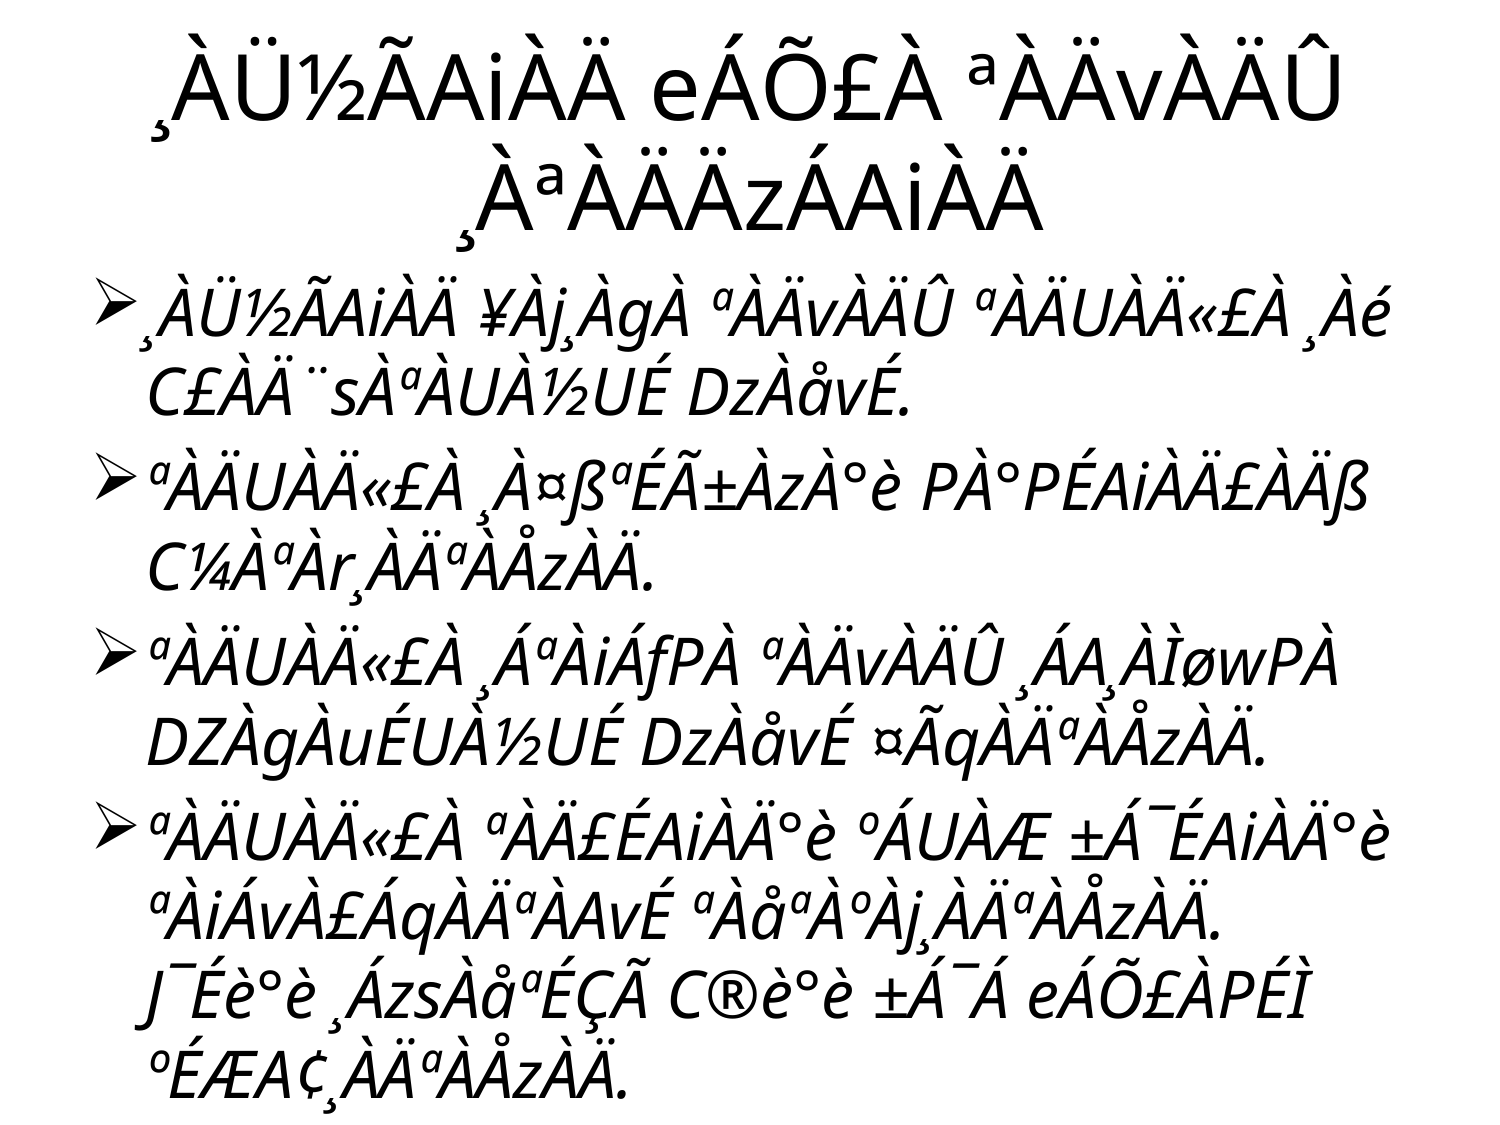

# ¸ÀÜ½ÃAiÀÄ eÁÕ£À ªÀÄvÀÄÛ ¸ÀªÀÄÄzÁAiÀÄ
¸ÀÜ½ÃAiÀÄ ¥Àj¸ÀgÀ ªÀÄvÀÄÛ ªÀÄUÀÄ«£À ¸Àé C£ÀÄ¨sÀªÀUÀ½UÉ DzÀåvÉ.
ªÀÄUÀÄ«£À ¸À¤ßªÉÃ±ÀzÀ°è PÀ°PÉAiÀÄ£ÀÄß C¼ÀªÀr¸ÀÄªÀÅzÀÄ.
ªÀÄUÀÄ«£À ¸ÁªÀiÁfPÀ ªÀÄvÀÄÛ ¸ÁA¸ÀÌøwPÀ DZÀgÀuÉUÀ½UÉ DzÀåvÉ ¤ÃqÀÄªÀÅzÀÄ.
ªÀÄUÀÄ«£À ªÀÄ£ÉAiÀÄ°è ºÁUÀÆ ±Á¯ÉAiÀÄ°è ªÀiÁvÀ£ÁqÀÄªÀAvÉ ªÀåªÀºÀj¸ÀÄªÀÅzÀÄ. J¯Éè°è ¸ÁzsÀåªÉÇÃ C®è°è ±Á¯Á eÁÕ£ÀPÉÌ ºÉÆA¢¸ÀÄªÀÅzÀÄ.